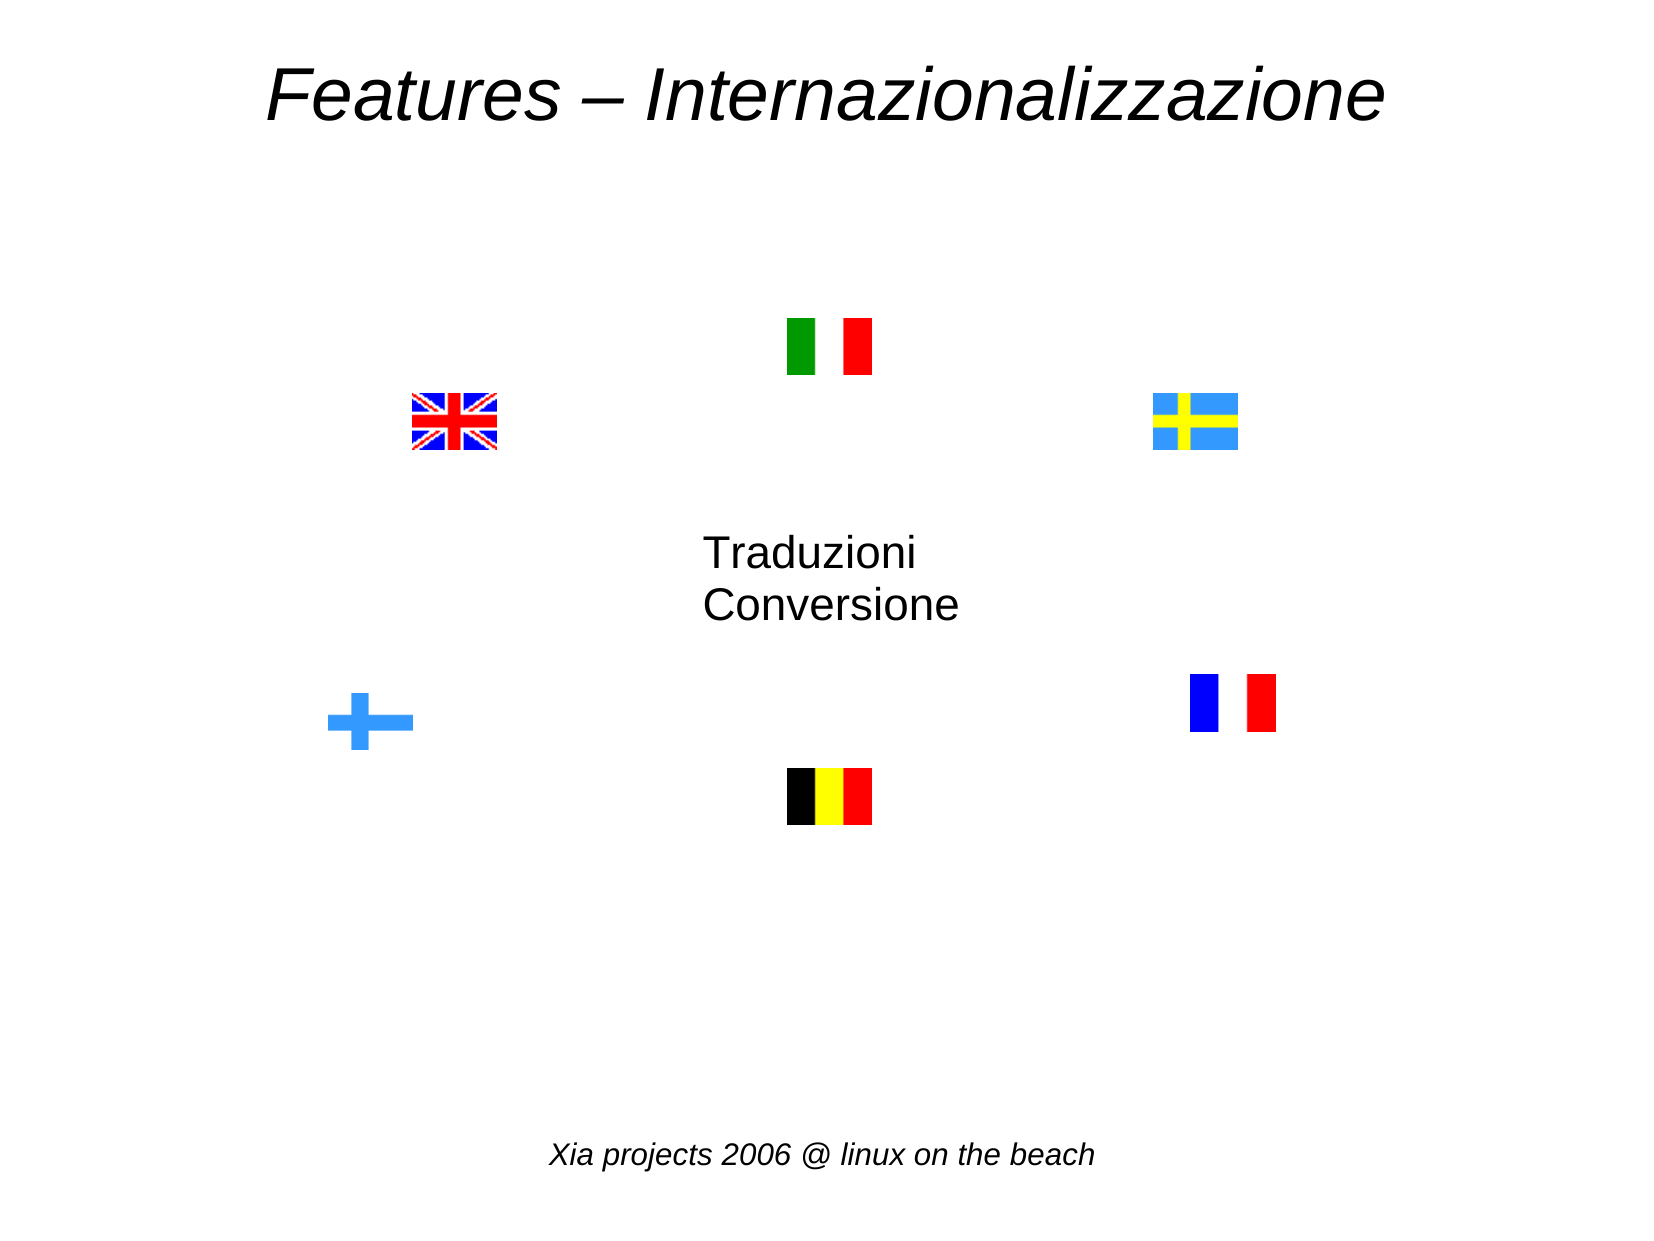

# Features – Internazionalizzazione
 Traduzioni
 Conversione
Xia projects 2006 @ linux on the beach